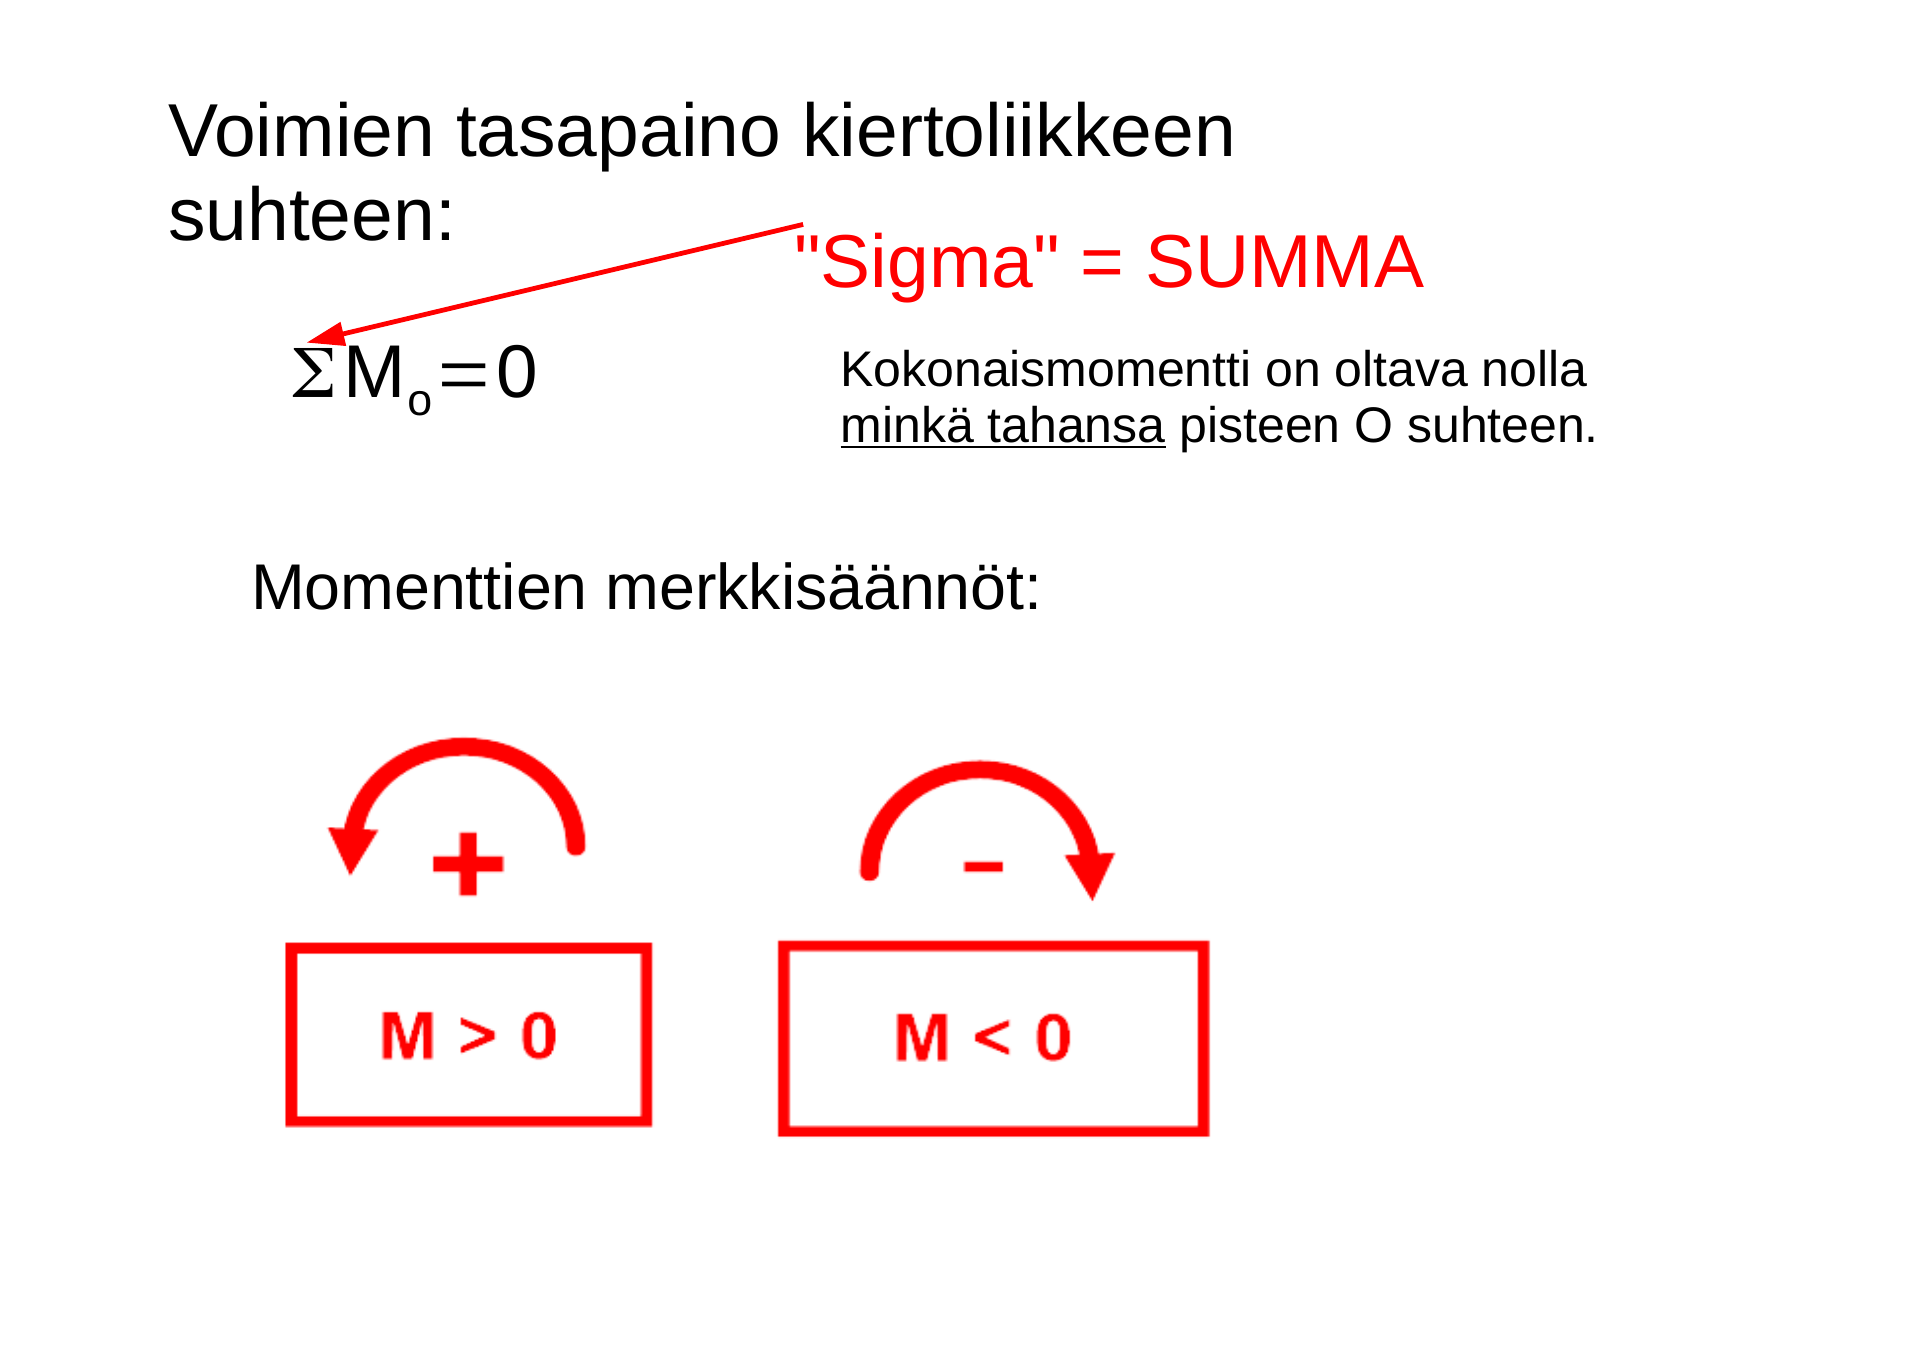

Voimien tasapaino kiertoliikkeen suhteen:
"Sigma" = SUMMA
Kokonaismomentti on oltava nolla minkä tahansa pisteen O suhteen.
Momenttien merkkisäännöt: